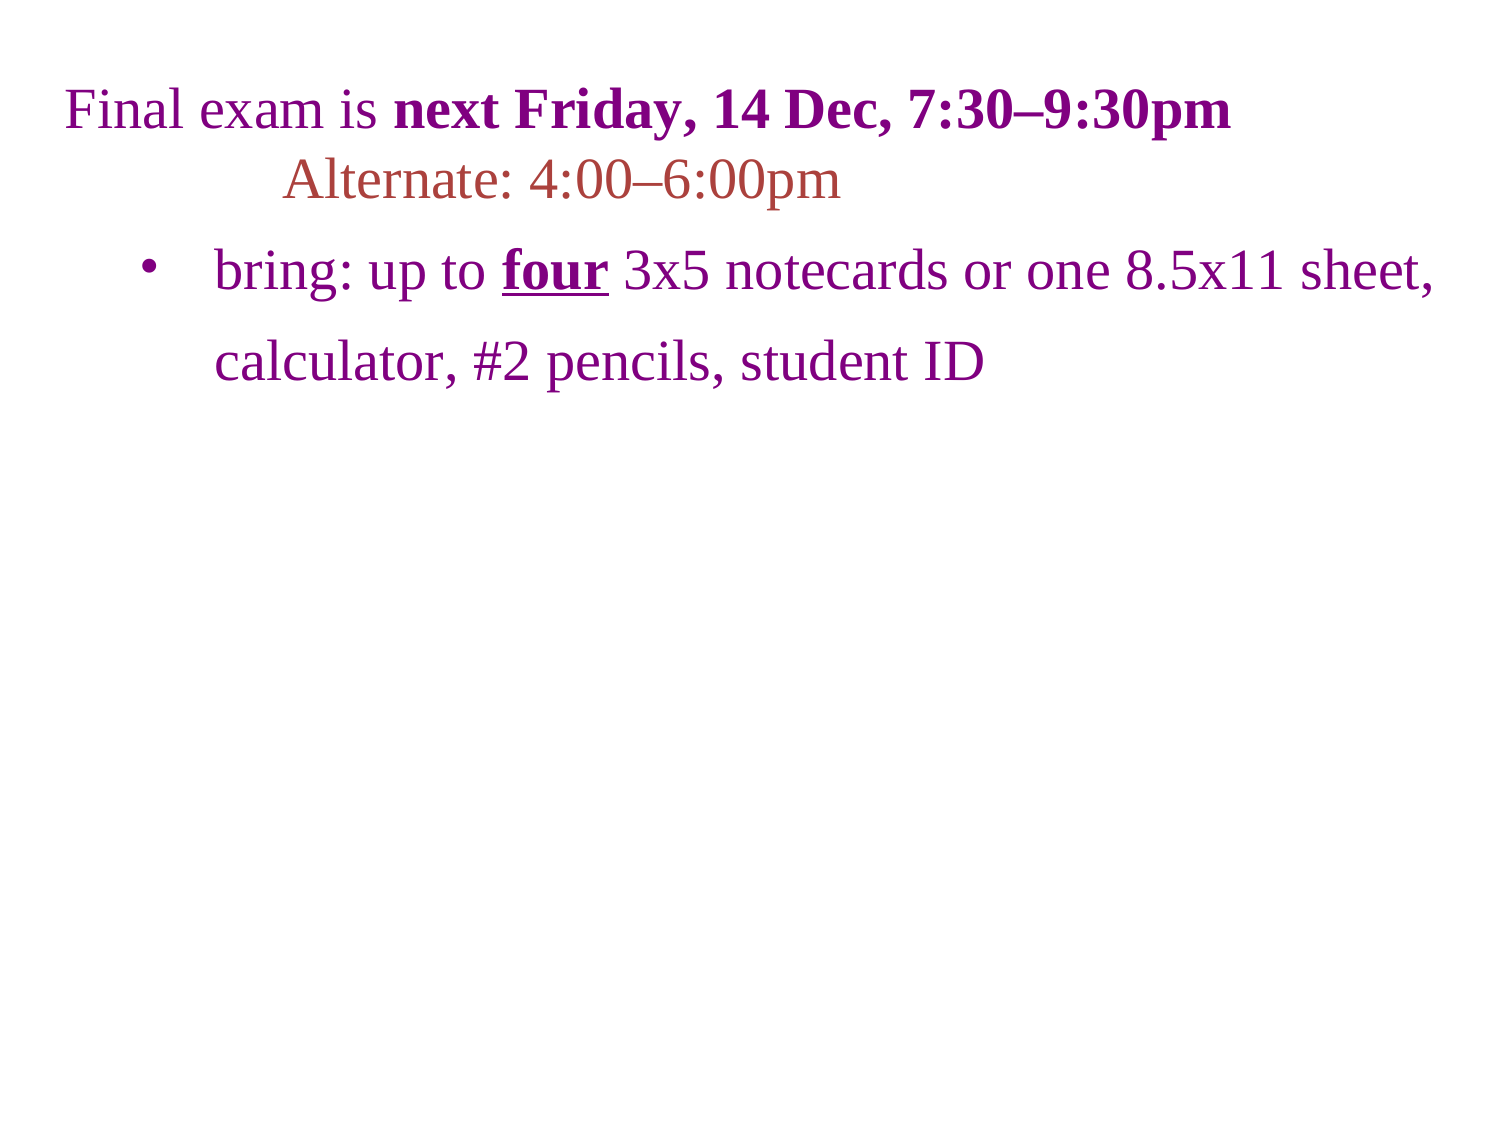

Final exam is next Friday, 14 Dec, 7:30–9:30pm
 Alternate: 4:00–6:00pm
bring: up to four 3x5 notecards or one 8.5x11 sheet, calculator, #2 pencils, student ID